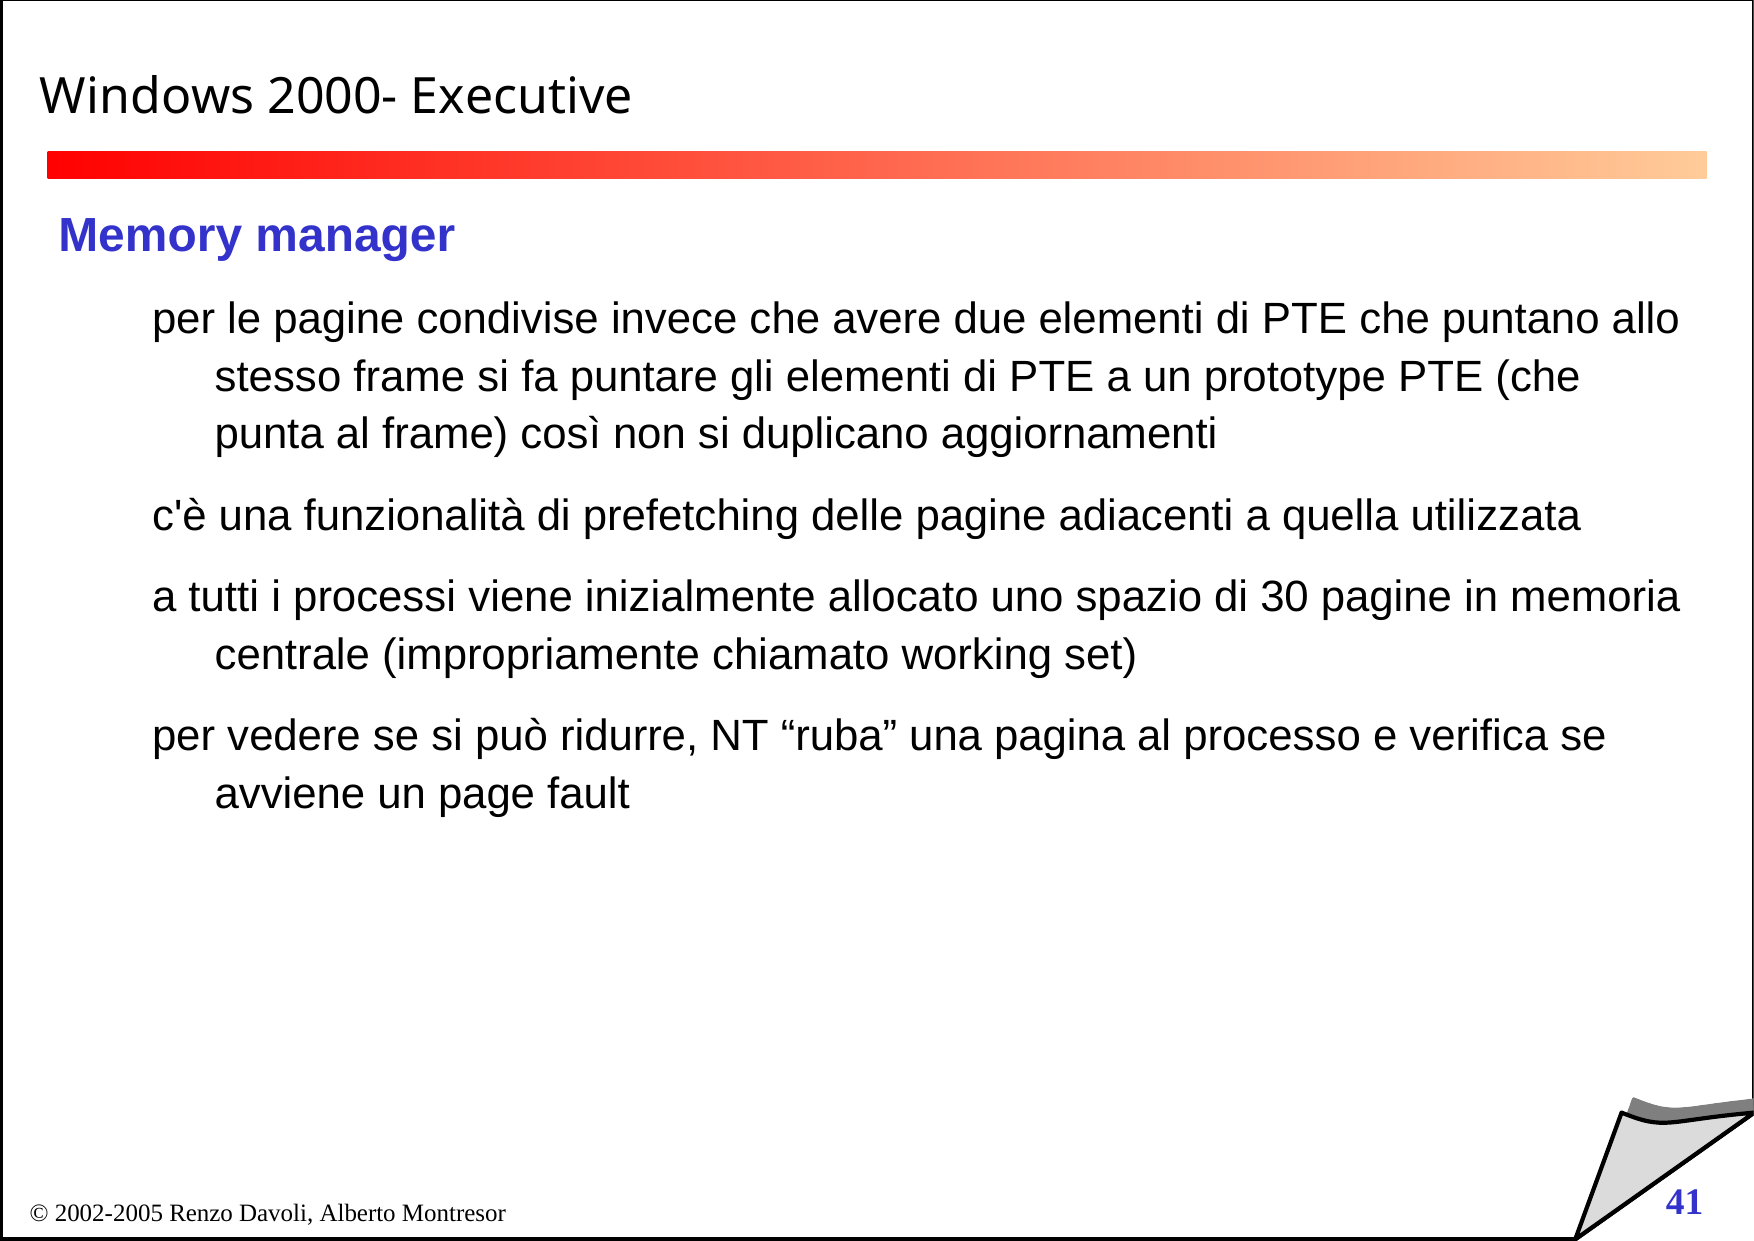

# Windows 2000- Executive
Memory manager
per le pagine condivise invece che avere due elementi di PTE che puntano allo stesso frame si fa puntare gli elementi di PTE a un prototype PTE (che punta al frame) così non si duplicano aggiornamenti
c'è una funzionalità di prefetching delle pagine adiacenti a quella utilizzata
a tutti i processi viene inizialmente allocato uno spazio di 30 pagine in memoria centrale (impropriamente chiamato working set)
per vedere se si può ridurre, NT “ruba” una pagina al processo e verifica se avviene un page fault